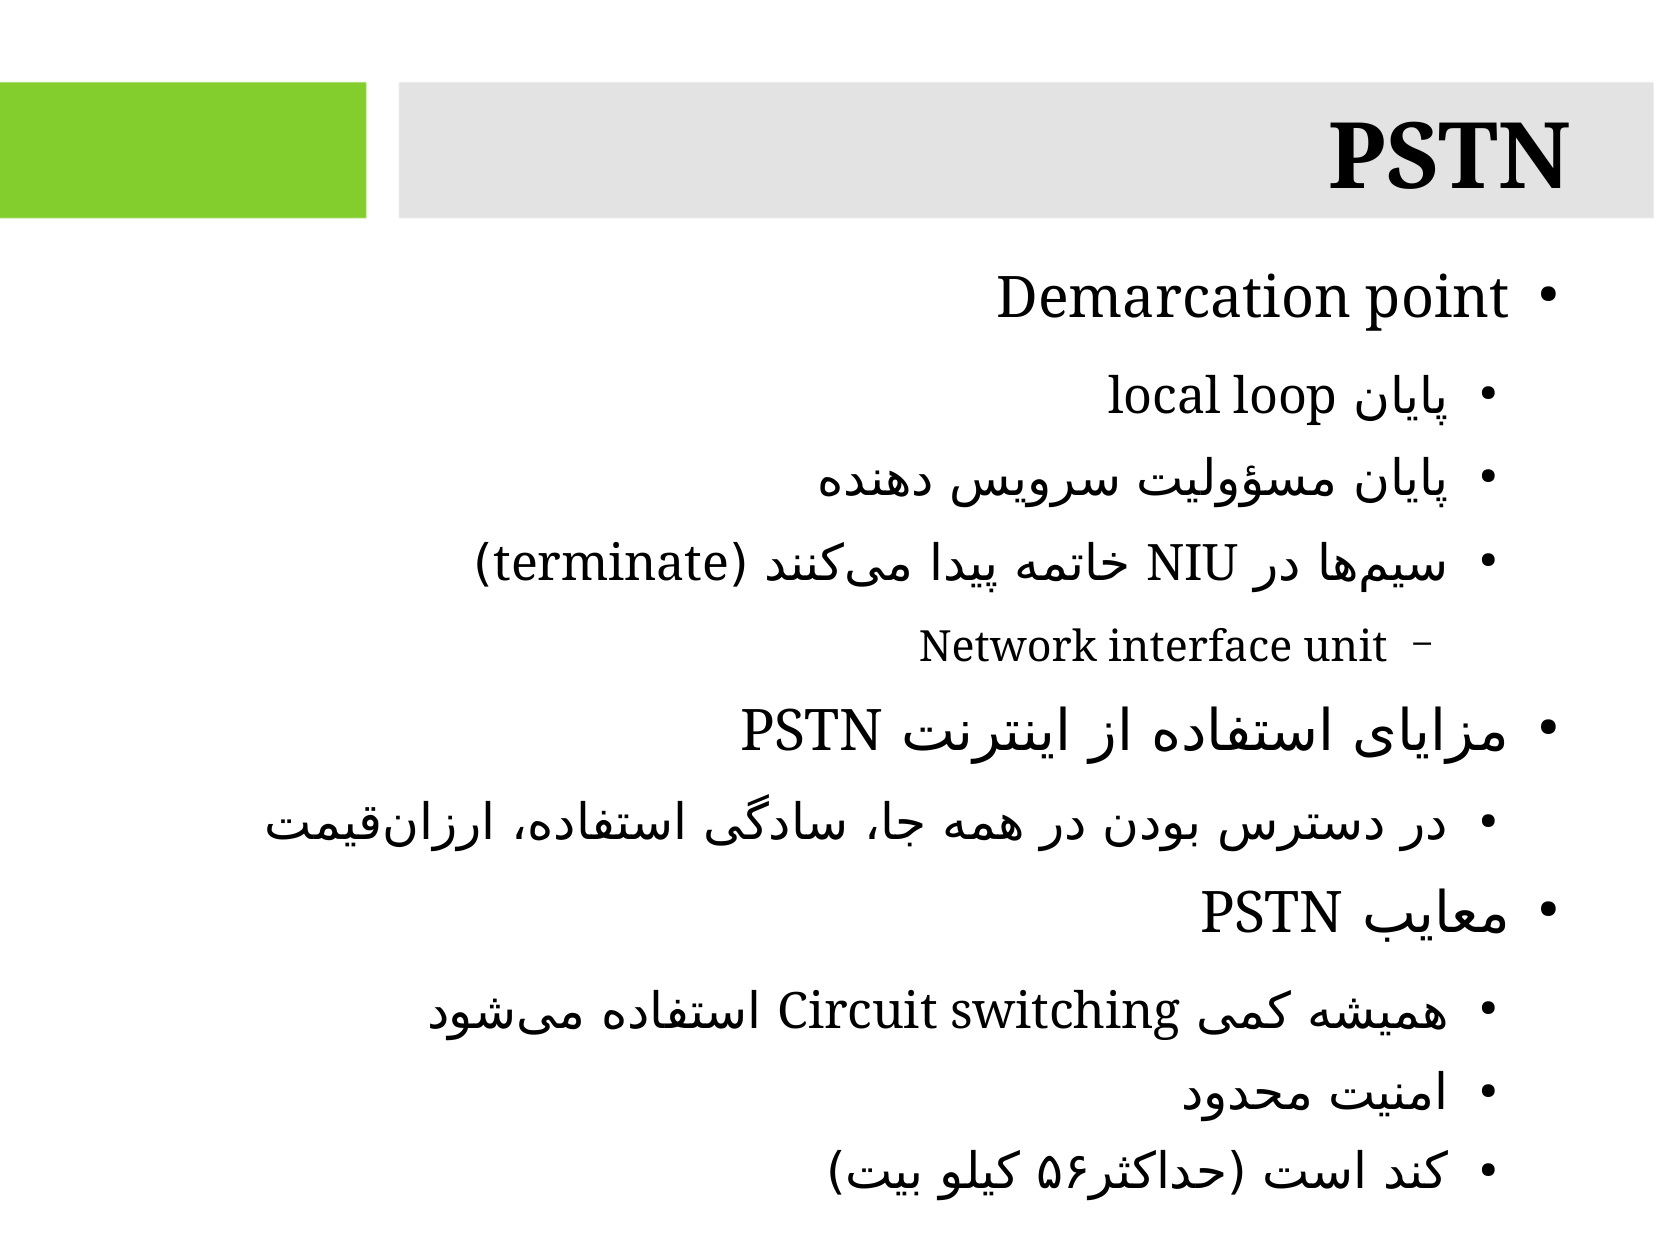

# PSTN
Demarcation point
پایان local loop
پایان مسؤولیت سرویس دهنده
سیم‌ها در NIU خاتمه پیدا می‌کنند (terminate)
Network interface unit
مزایای استفاده از اینترنت PSTN
در دسترس بودن در همه جا، سادگی استفاده، ارزان‌قیمت
معایب PSTN
همیشه کمی Circuit switching استفاده می‌شود
امنیت محدود
کند است (حداکثر۵۶ کیلو بیت)